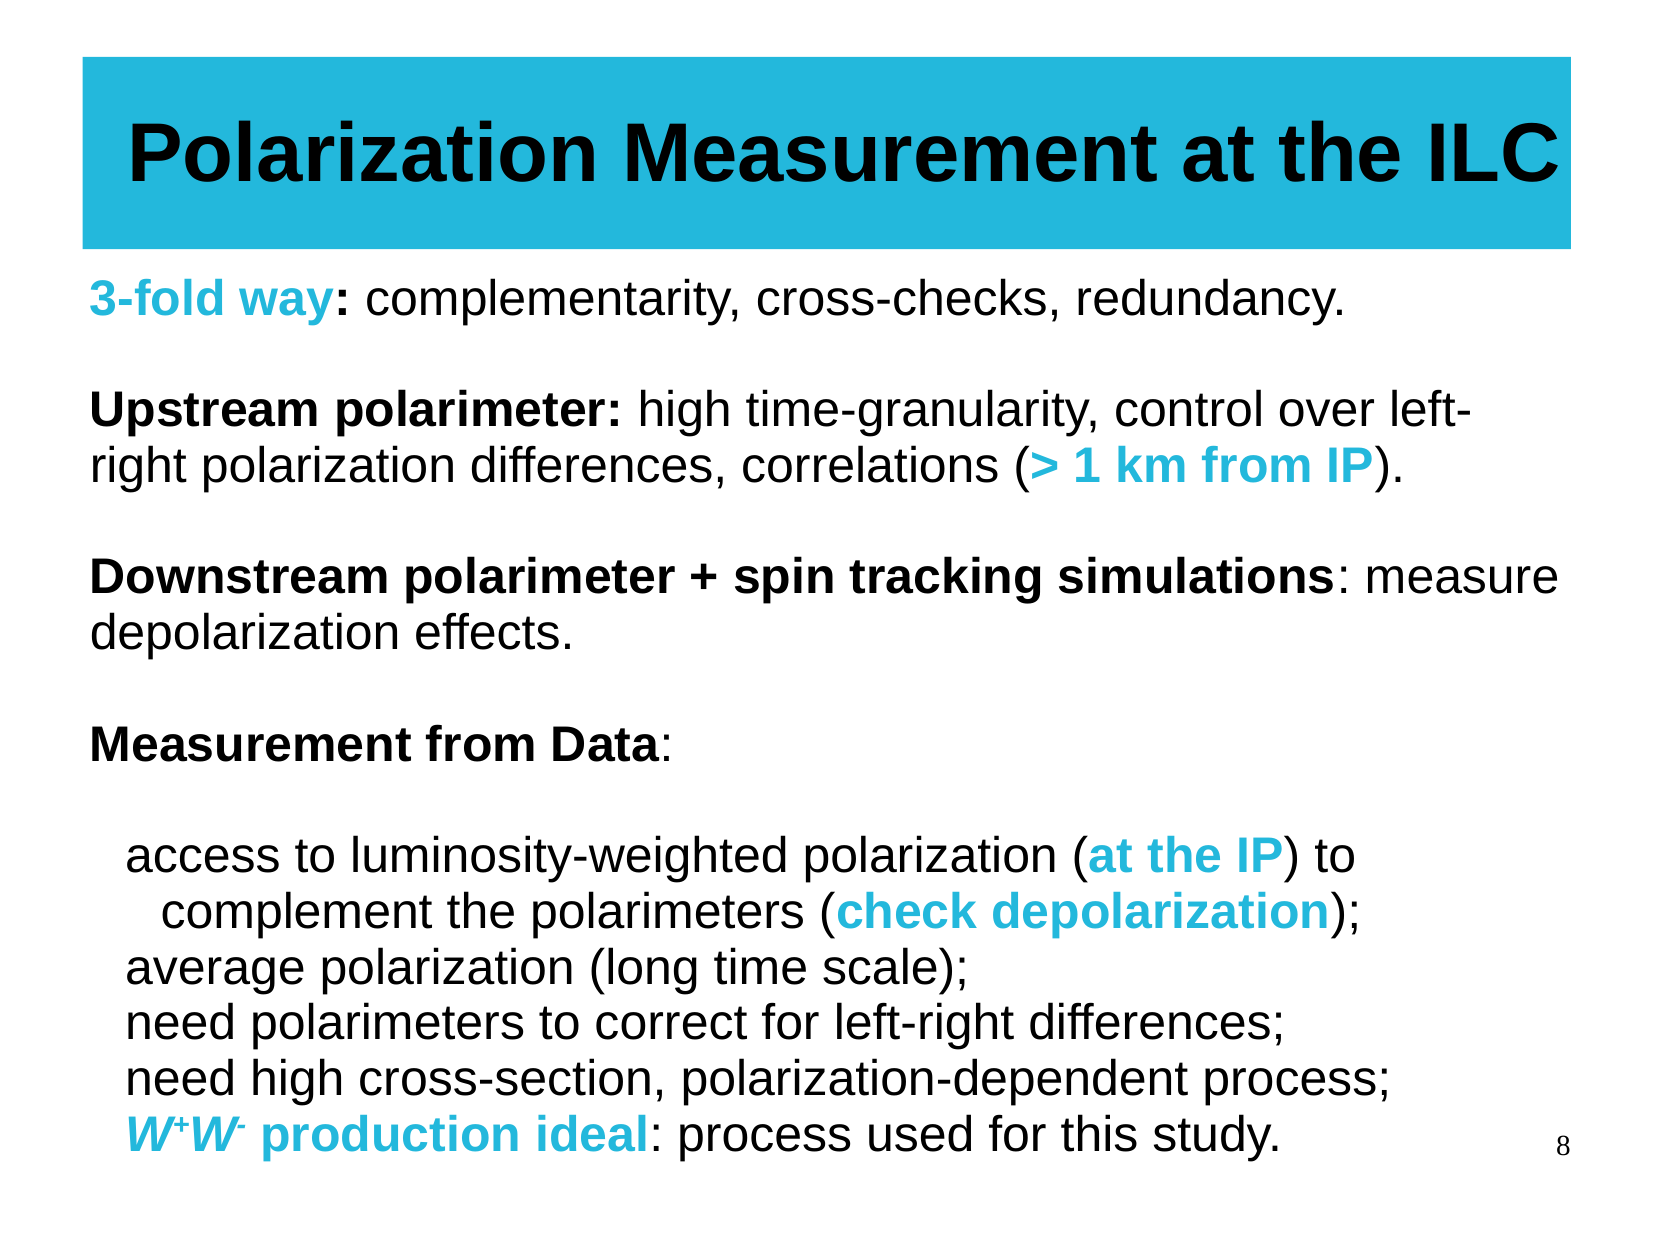

# Polarization Measurement at the ILC
3-fold way: complementarity, cross-checks, redundancy.
Upstream polarimeter: high time-granularity, control over left-right polarization differences, correlations (> 1 km from IP).
Downstream polarimeter + spin tracking simulations: measure depolarization effects.
Measurement from Data:
access to luminosity-weighted polarization (at the IP) to complement the polarimeters (check depolarization);
average polarization (long time scale);
need polarimeters to correct for left-right differences;
need high cross-section, polarization-dependent process;
W+W- production ideal: process used for this study.
8